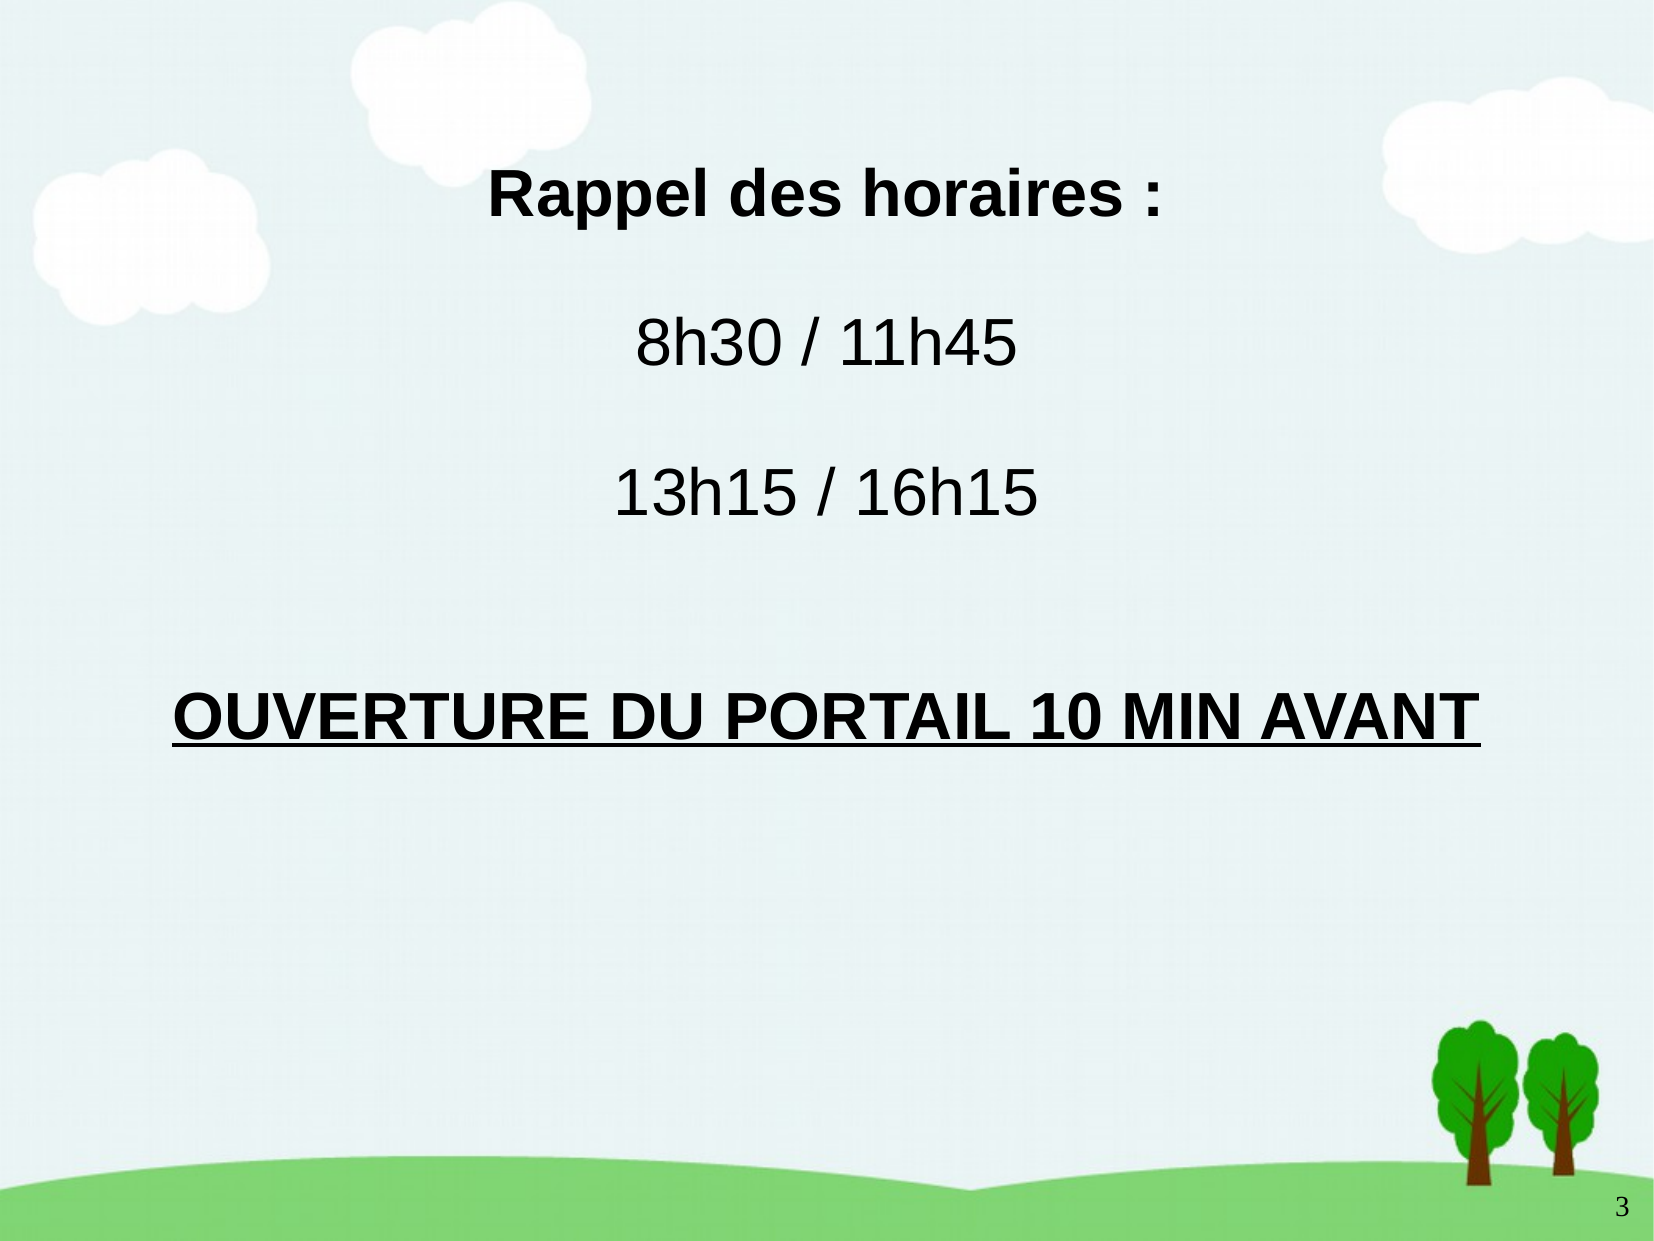

# Rappel des horaires :
8h30 / 11h45
13h15 / 16h15
OUVERTURE DU PORTAIL 10 MIN AVANT
3